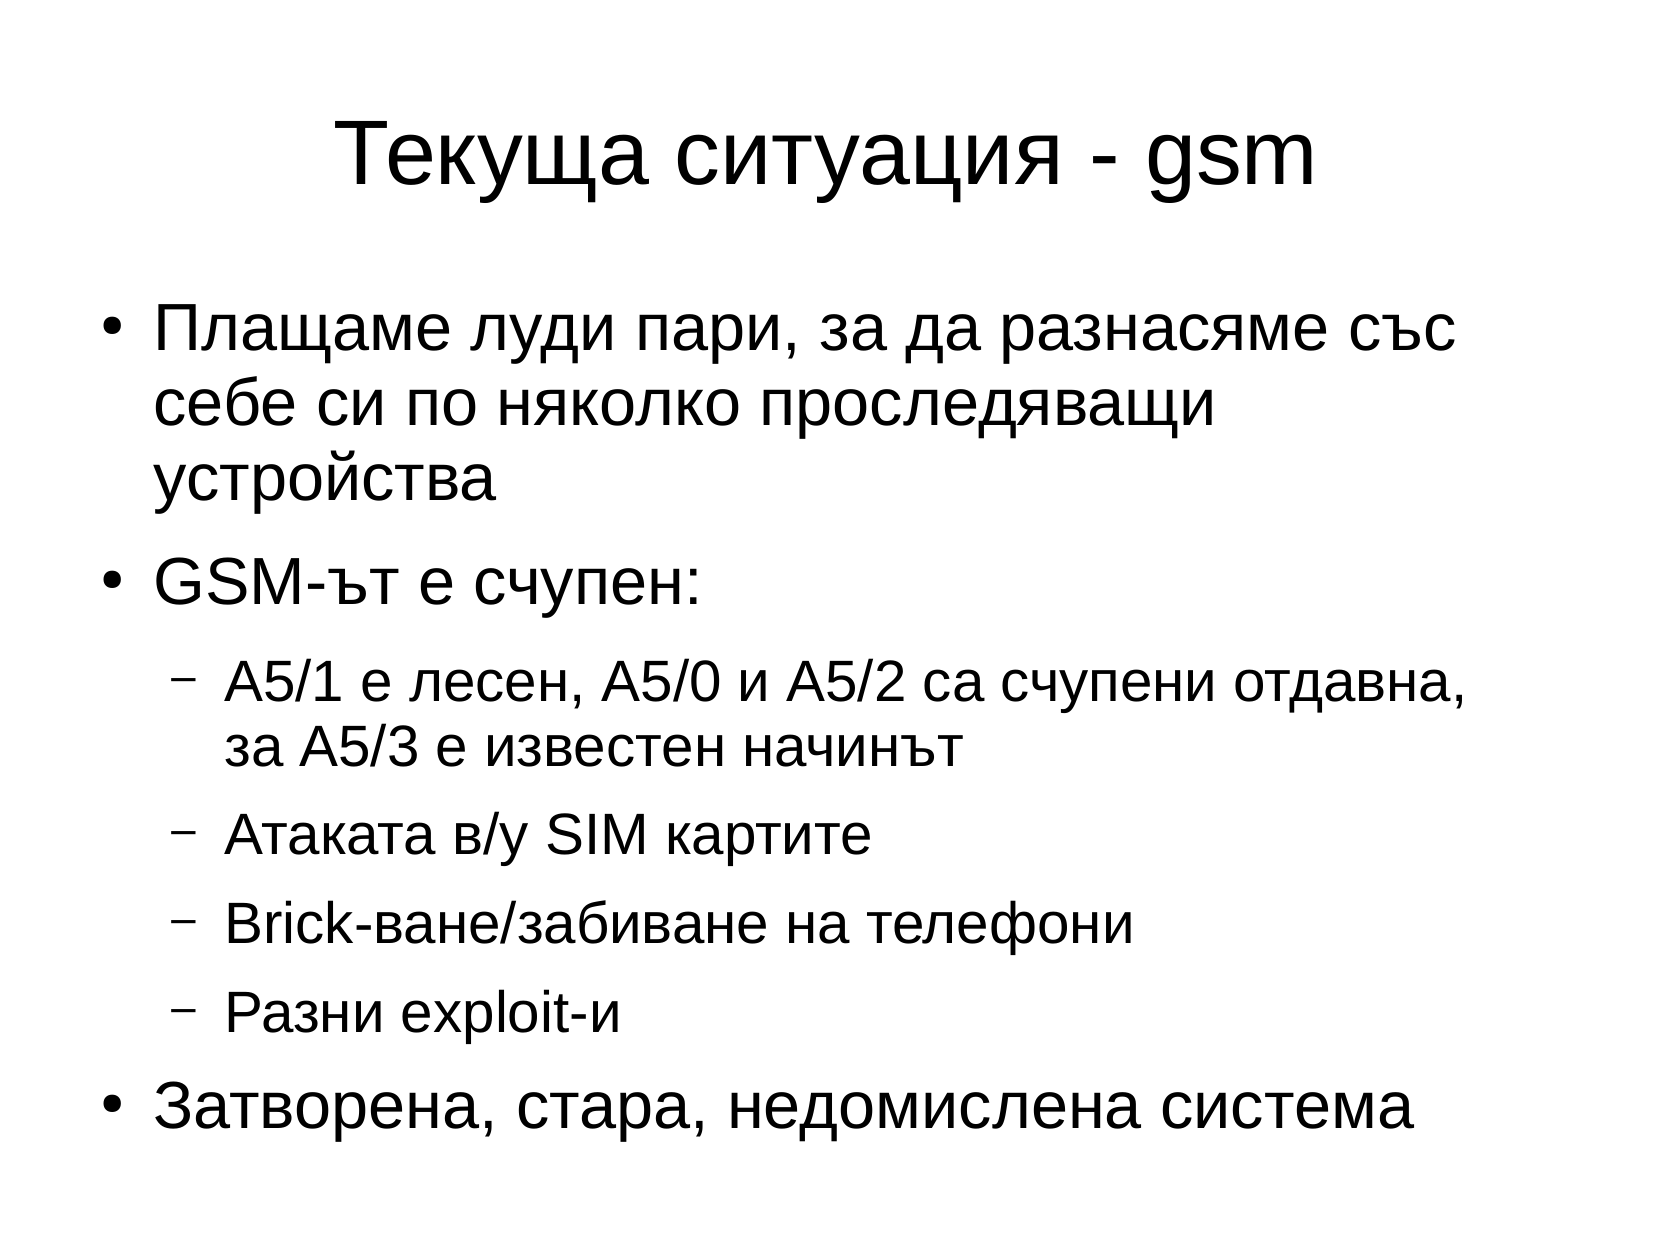

# Текуща ситуация - gsm
Плащаме луди пари, за да разнасяме със себе си по няколко проследяващи устройства
GSM-ът е счупен:
А5/1 е лесен, А5/0 и A5/2 са счупени отдавна, за A5/3 е известен начинът
Атаката в/у SIM картите
Brick-ване/забиване на телефони
Разни exploit-и
Затворена, стара, недомислена система